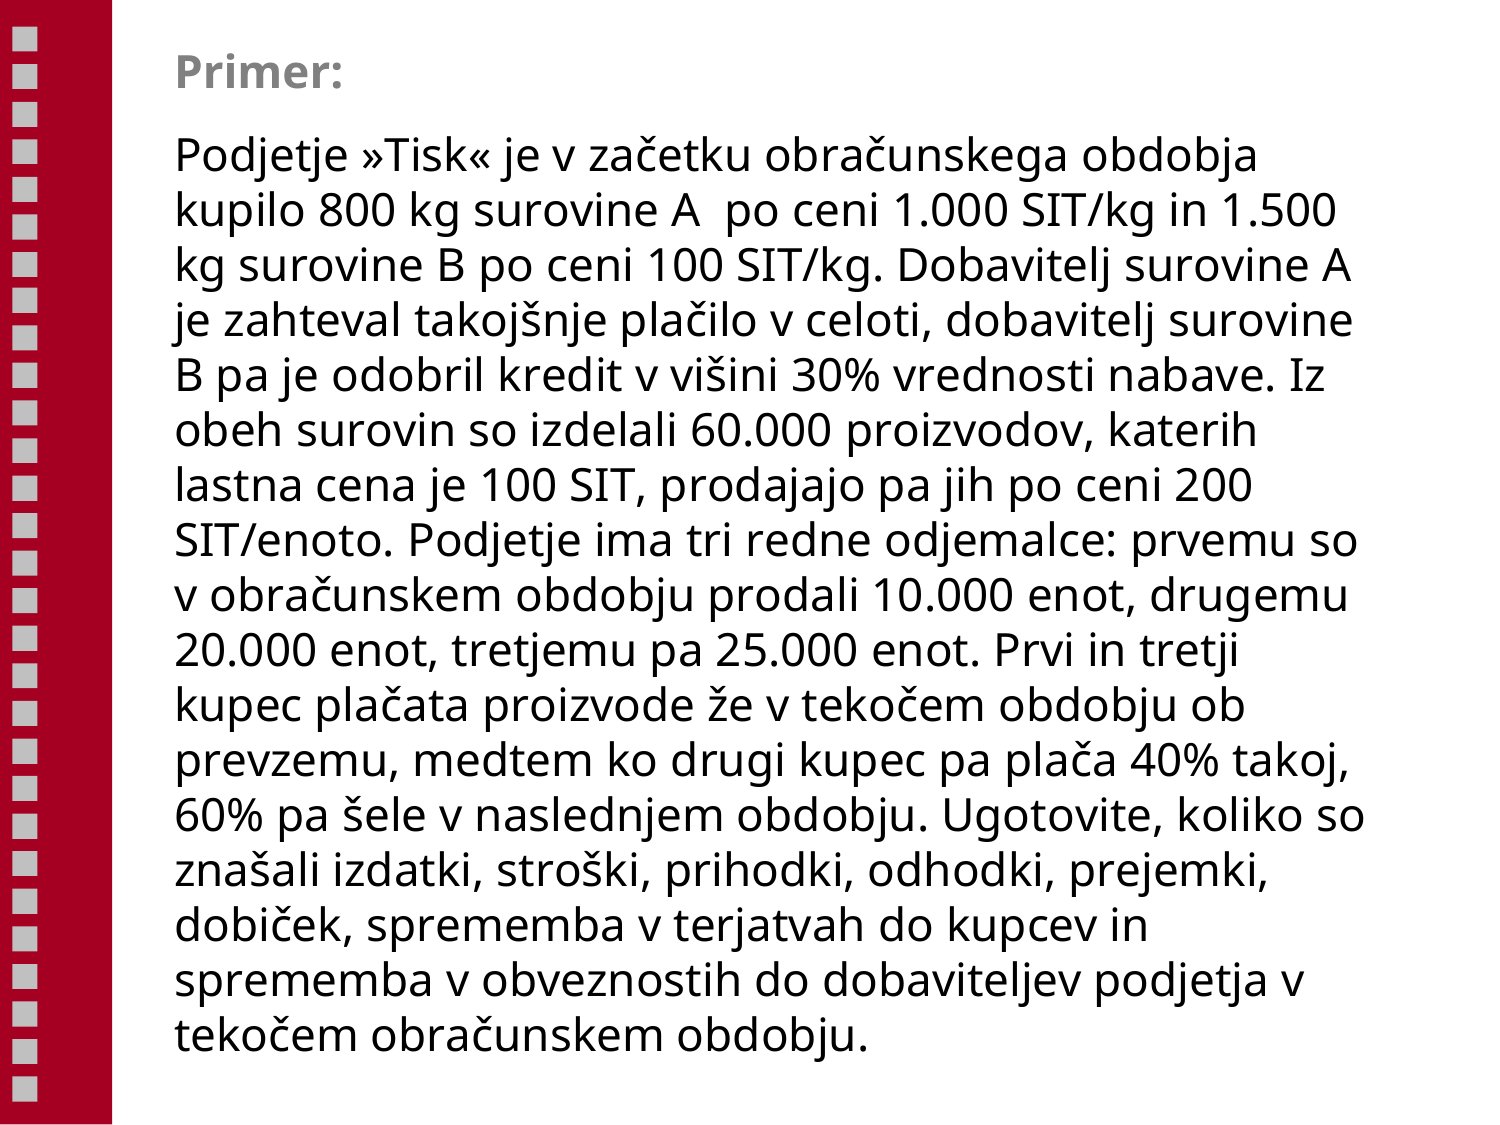

Primer:
Podjetje »Tisk« je v začetku obračunskega obdobja kupilo 800 kg surovine A po ceni 1.000 SIT/kg in 1.500 kg surovine B po ceni 100 SIT/kg. Dobavitelj surovine A je zahteval takojšnje plačilo v celoti, dobavitelj surovine B pa je odobril kredit v višini 30% vrednosti nabave. Iz obeh surovin so izdelali 60.000 proizvodov, katerih lastna cena je 100 SIT, prodajajo pa jih po ceni 200 SIT/enoto. Podjetje ima tri redne odjemalce: prvemu so v obračunskem obdobju prodali 10.000 enot, drugemu 20.000 enot, tretjemu pa 25.000 enot. Prvi in tretji kupec plačata proizvode že v tekočem obdobju ob prevzemu, medtem ko drugi kupec pa plača 40% takoj, 60% pa šele v naslednjem obdobju. Ugotovite, koliko so znašali izdatki, stroški, prihodki, odhodki, prejemki, dobiček, sprememba v terjatvah do kupcev in sprememba v obveznostih do dobaviteljev podjetja v tekočem obračunskem obdobju.